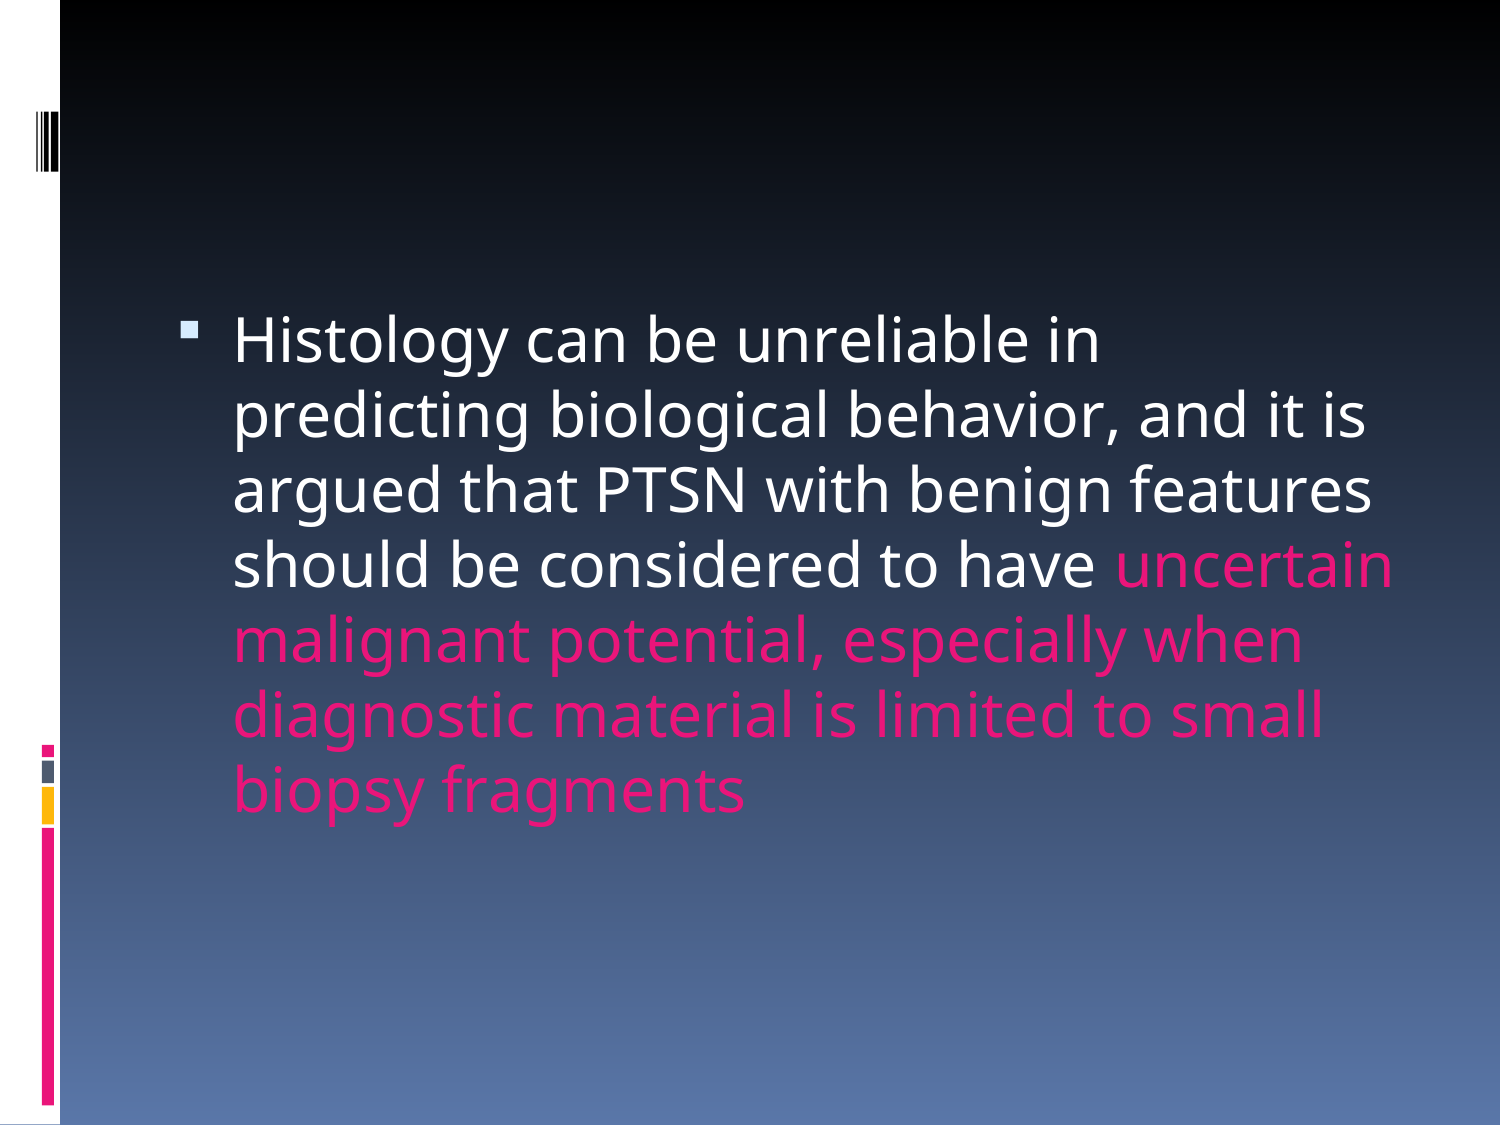

#
Histology can be unreliable in predicting biological behavior, and it is argued that PTSN with benign features should be considered to have uncertain malignant potential, especially when diagnostic material is limited to small biopsy fragments